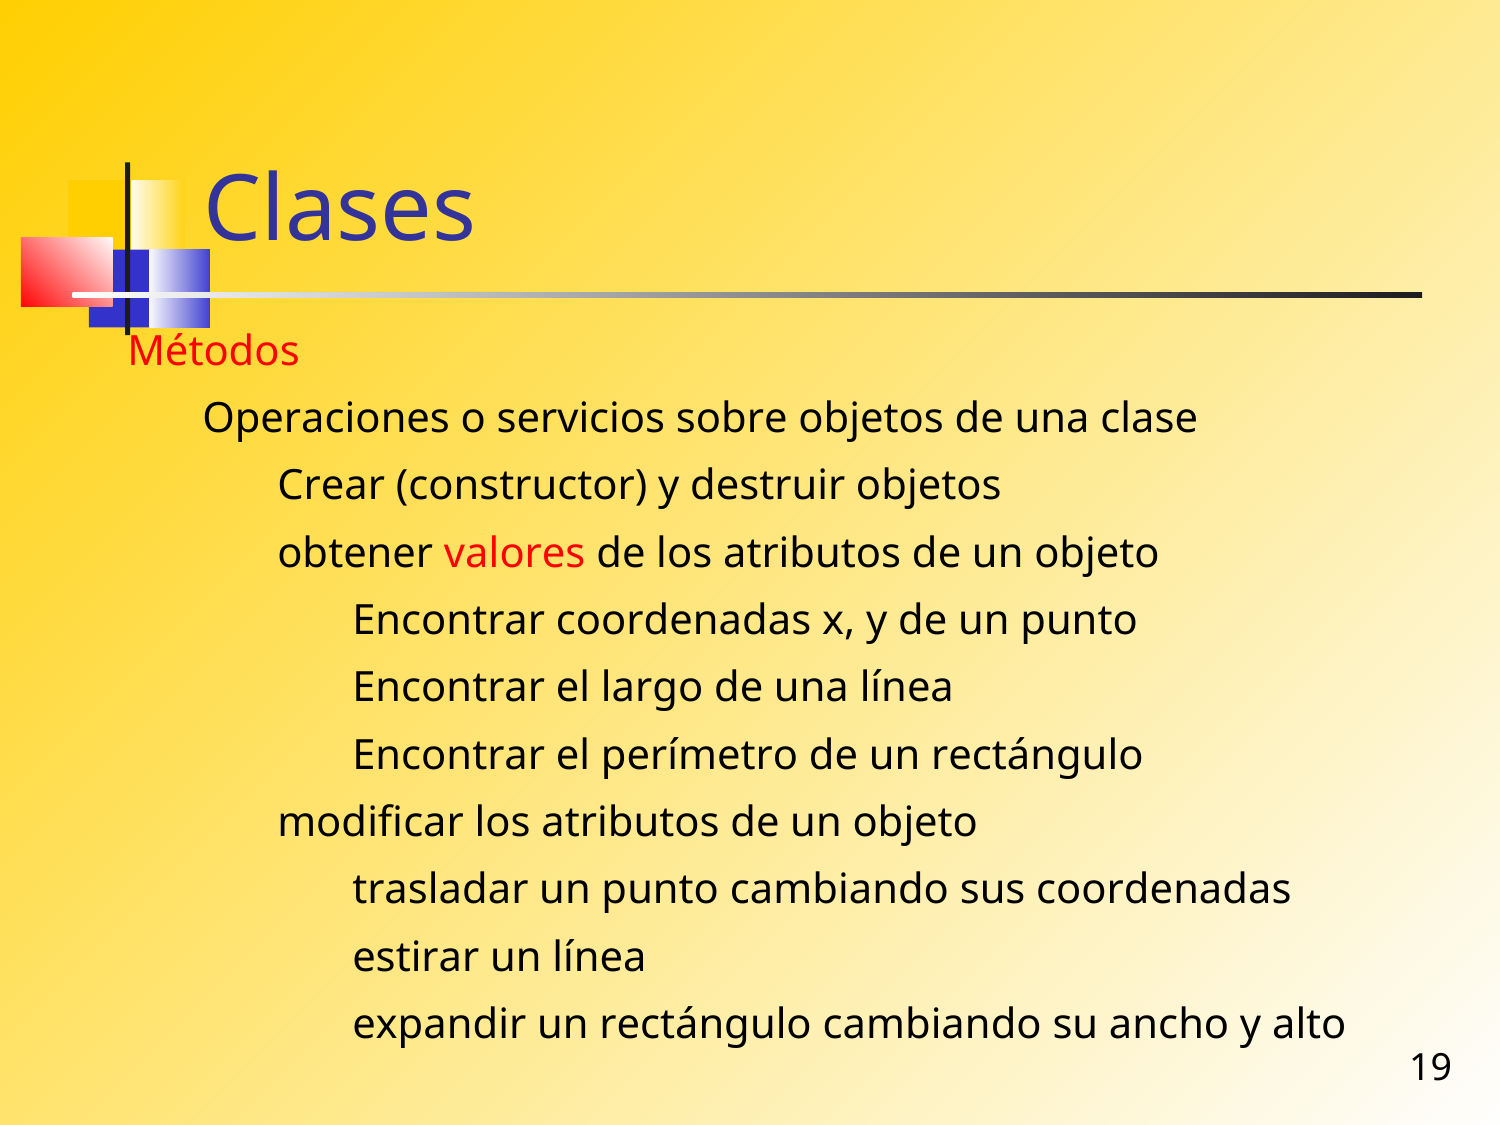

# Clases
Métodos
Operaciones o servicios sobre objetos de una clase
Crear (constructor) y destruir objetos
obtener valores de los atributos de un objeto
Encontrar coordenadas x, y de un punto
Encontrar el largo de una línea
Encontrar el perímetro de un rectángulo
modificar los atributos de un objeto
trasladar un punto cambiando sus coordenadas
estirar un línea
expandir un rectángulo cambiando su ancho y alto
19